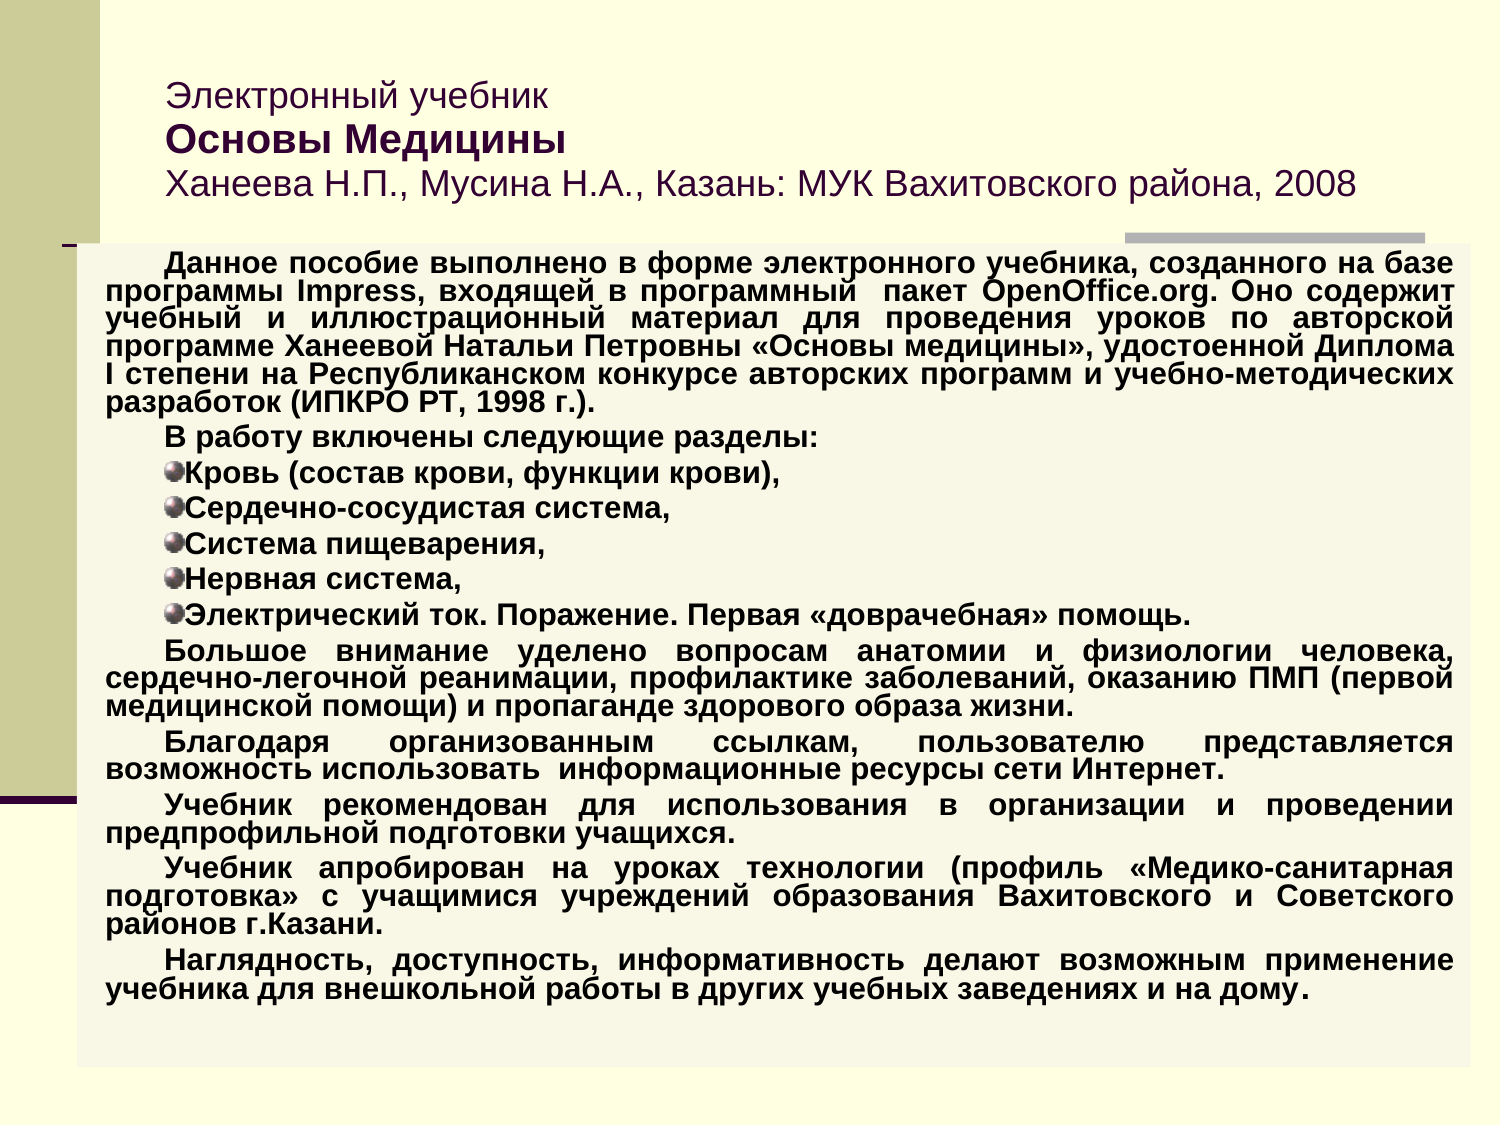

# Электронный учебник Основы Медицины Ханеева Н.П., Мусина Н.А., Казань: МУК Вахитовского района, 2008
Данное пособие выполнено в форме электронного учебника, созданного на базе программы Impress, входящей в программный пакет OpenOffice.org. Оно содержит учебный и иллюстрационный материал для проведения уроков по авторской программе Ханеевой Натальи Петровны «Основы медицины», удостоенной Диплома I степени на Республиканском конкурсе авторских программ и учебно-методических разработок (ИПКРО РТ, 1998 г.).
В работу включены следующие разделы:
Кровь (состав крови, функции крови),
Сердечно-сосудистая система,
Система пищеварения,
Нервная система,
Электрический ток. Поражение. Первая «доврачебная» помощь.
Большое внимание уделено вопросам анатомии и физиологии человека, сердечно-легочной реанимации, профилактике заболеваний, оказанию ПМП (первой медицинской помощи) и пропаганде здорового образа жизни.
Благодаря организованным ссылкам, пользователю представляется возможность использовать информационные ресурсы сети Интернет.
Учебник рекомендован для использования в организации и проведении предпрофильной подготовки учащихся.
Учебник апробирован на уроках технологии (профиль «Медико-санитарная подготовка» с учащимися учреждений образования Вахитовского и Советского районов г.Казани.
Наглядность, доступность, информативность делают возможным применение учебника для внешкольной работы в других учебных заведениях и на дому.
МУПК Вахитовского района г.Казани, 2008 г.